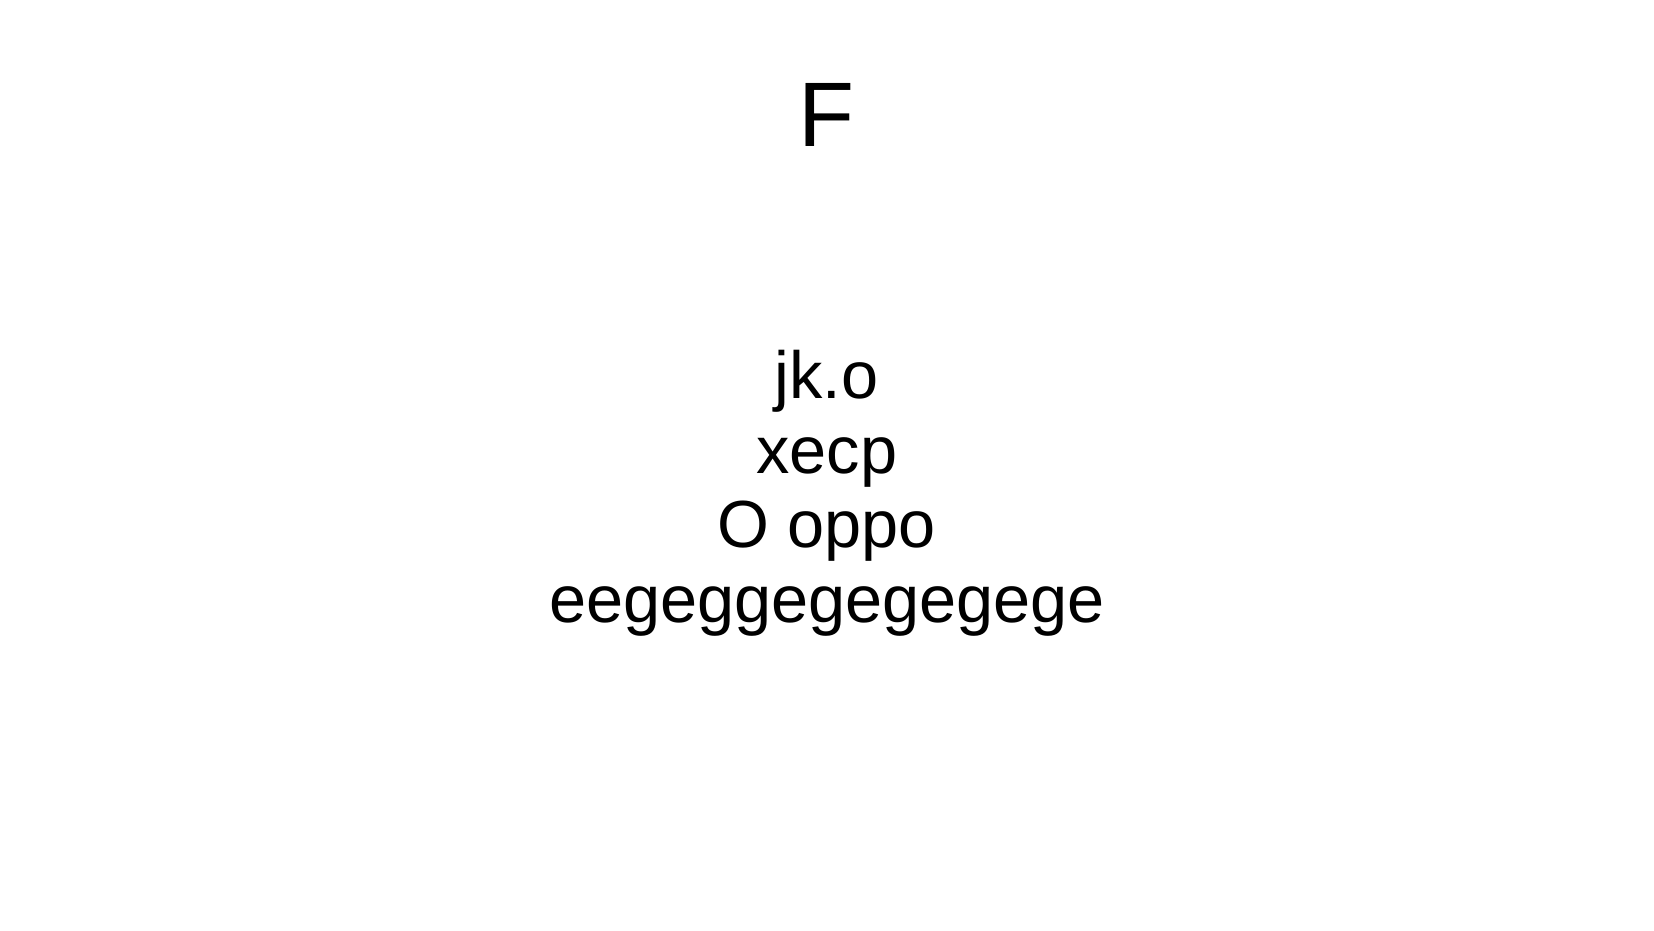

# F
jk.o
xecp
O oppo
eegeggegegegege